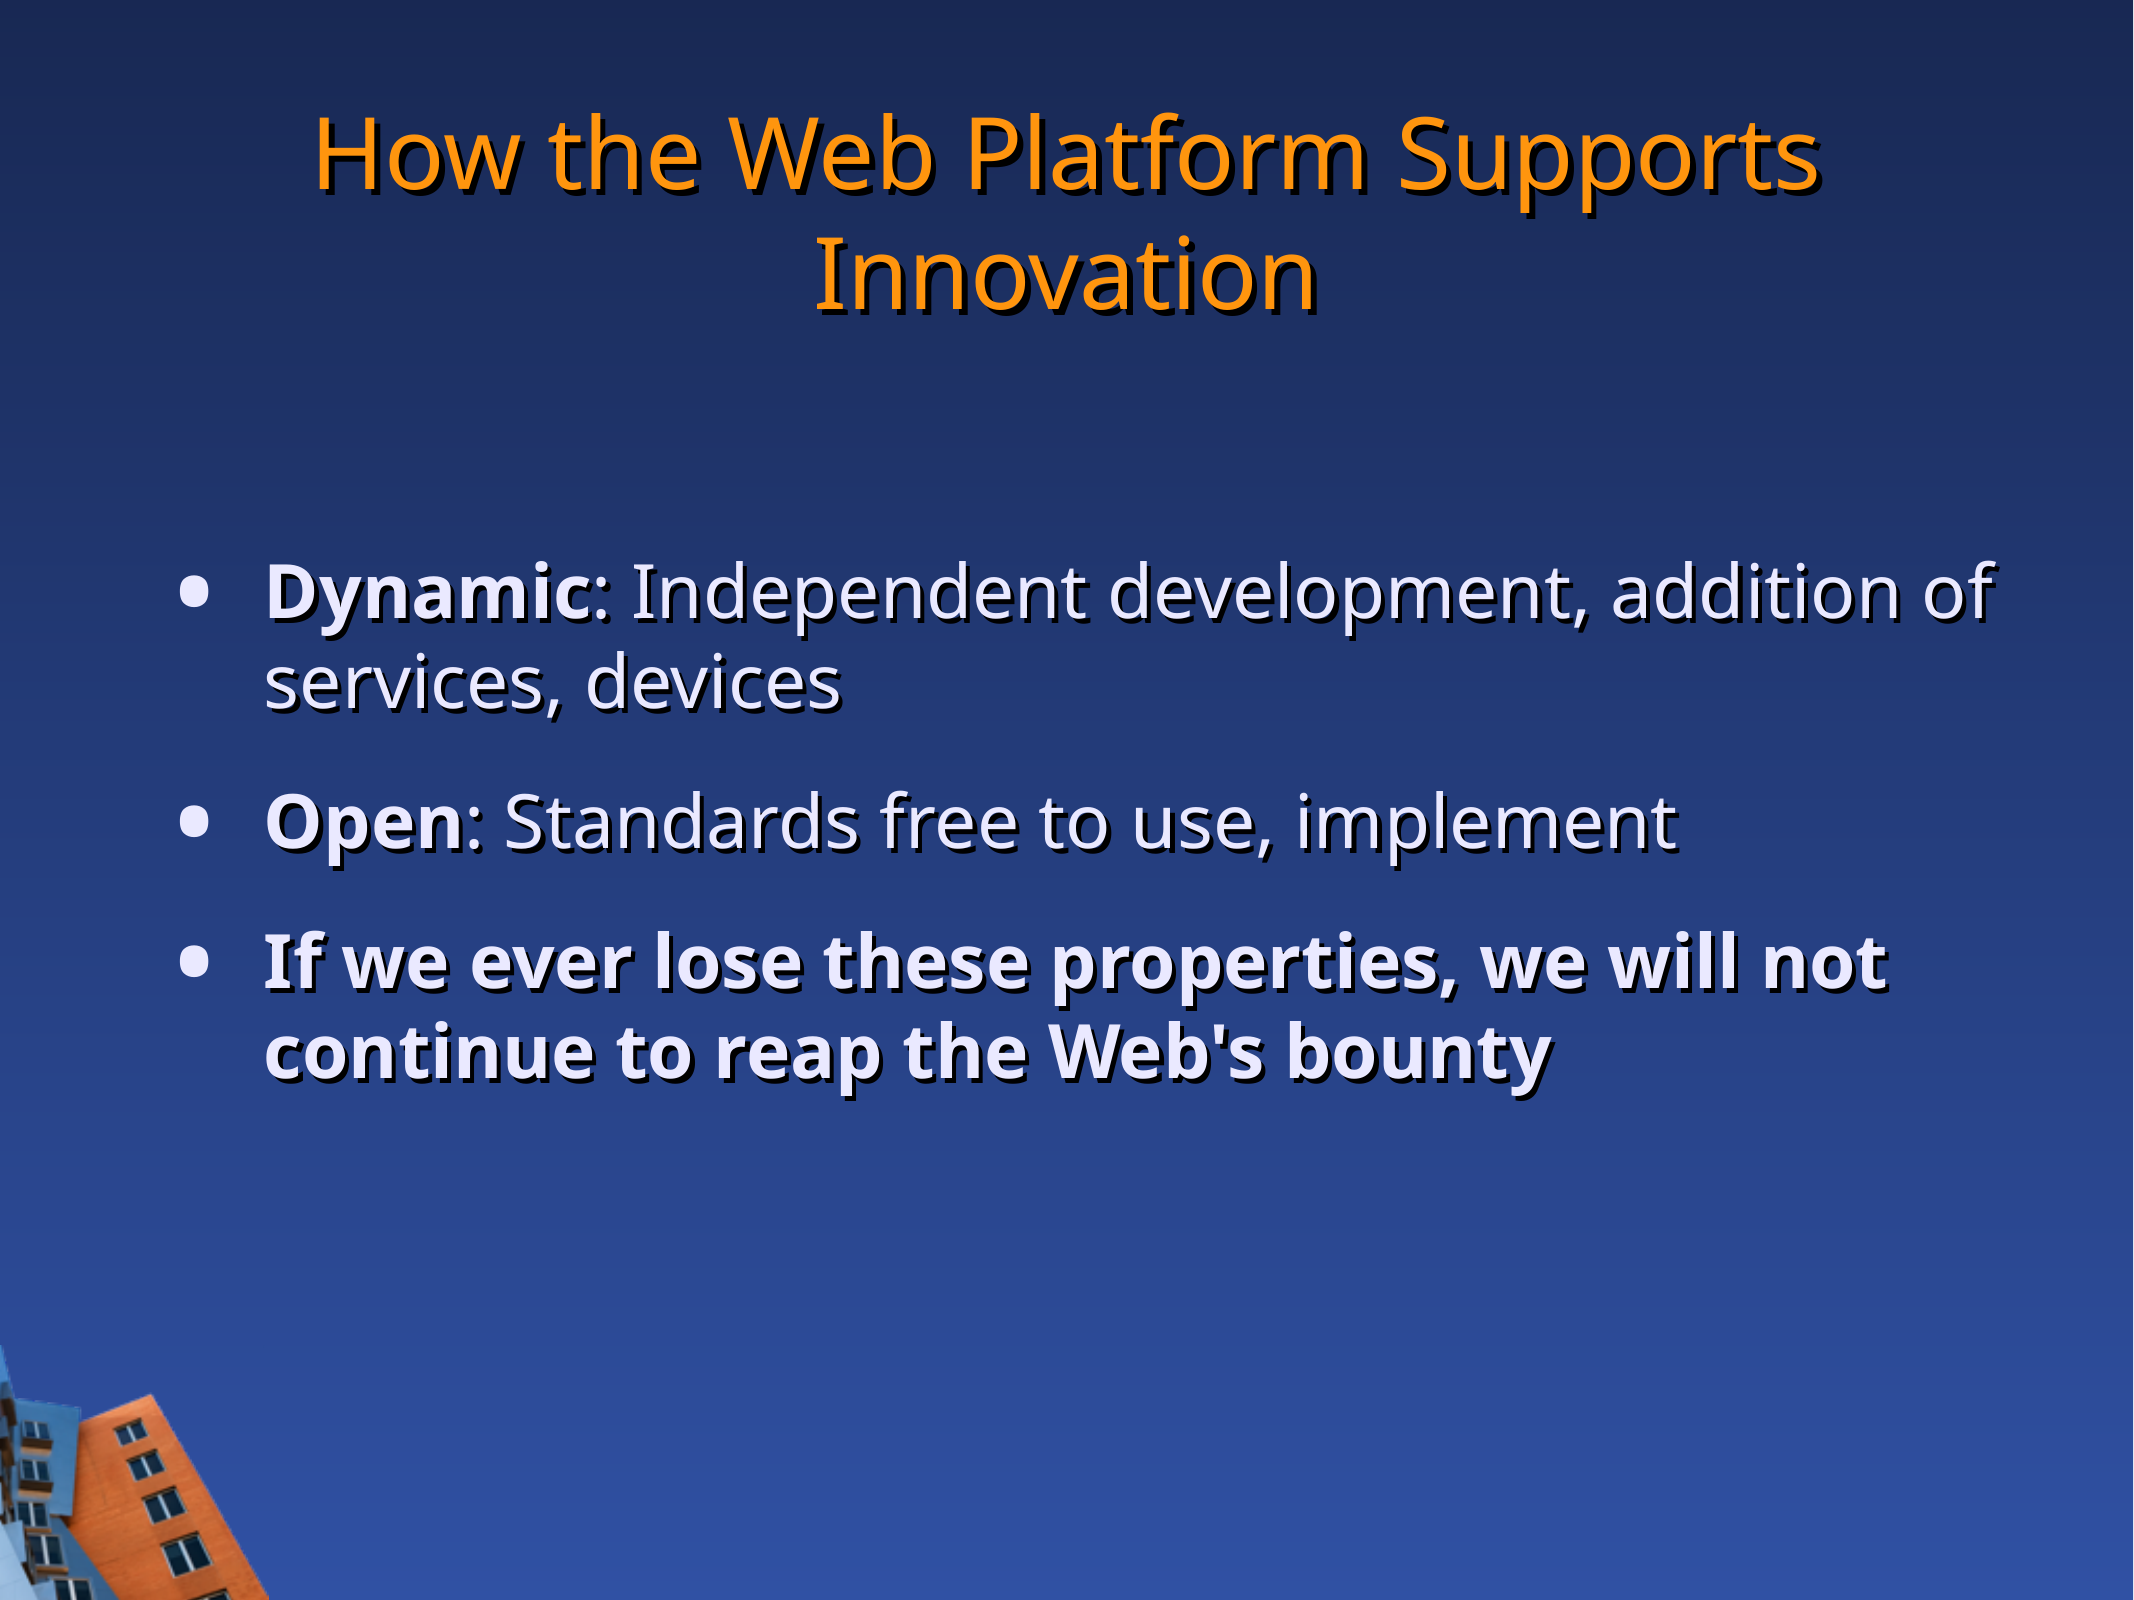

# How the Web Platform Supports Innovation
Dynamic: Independent development, addition of services, devices
Open: Standards free to use, implement
If we ever lose these properties, we will not continue to reap the Web's bounty